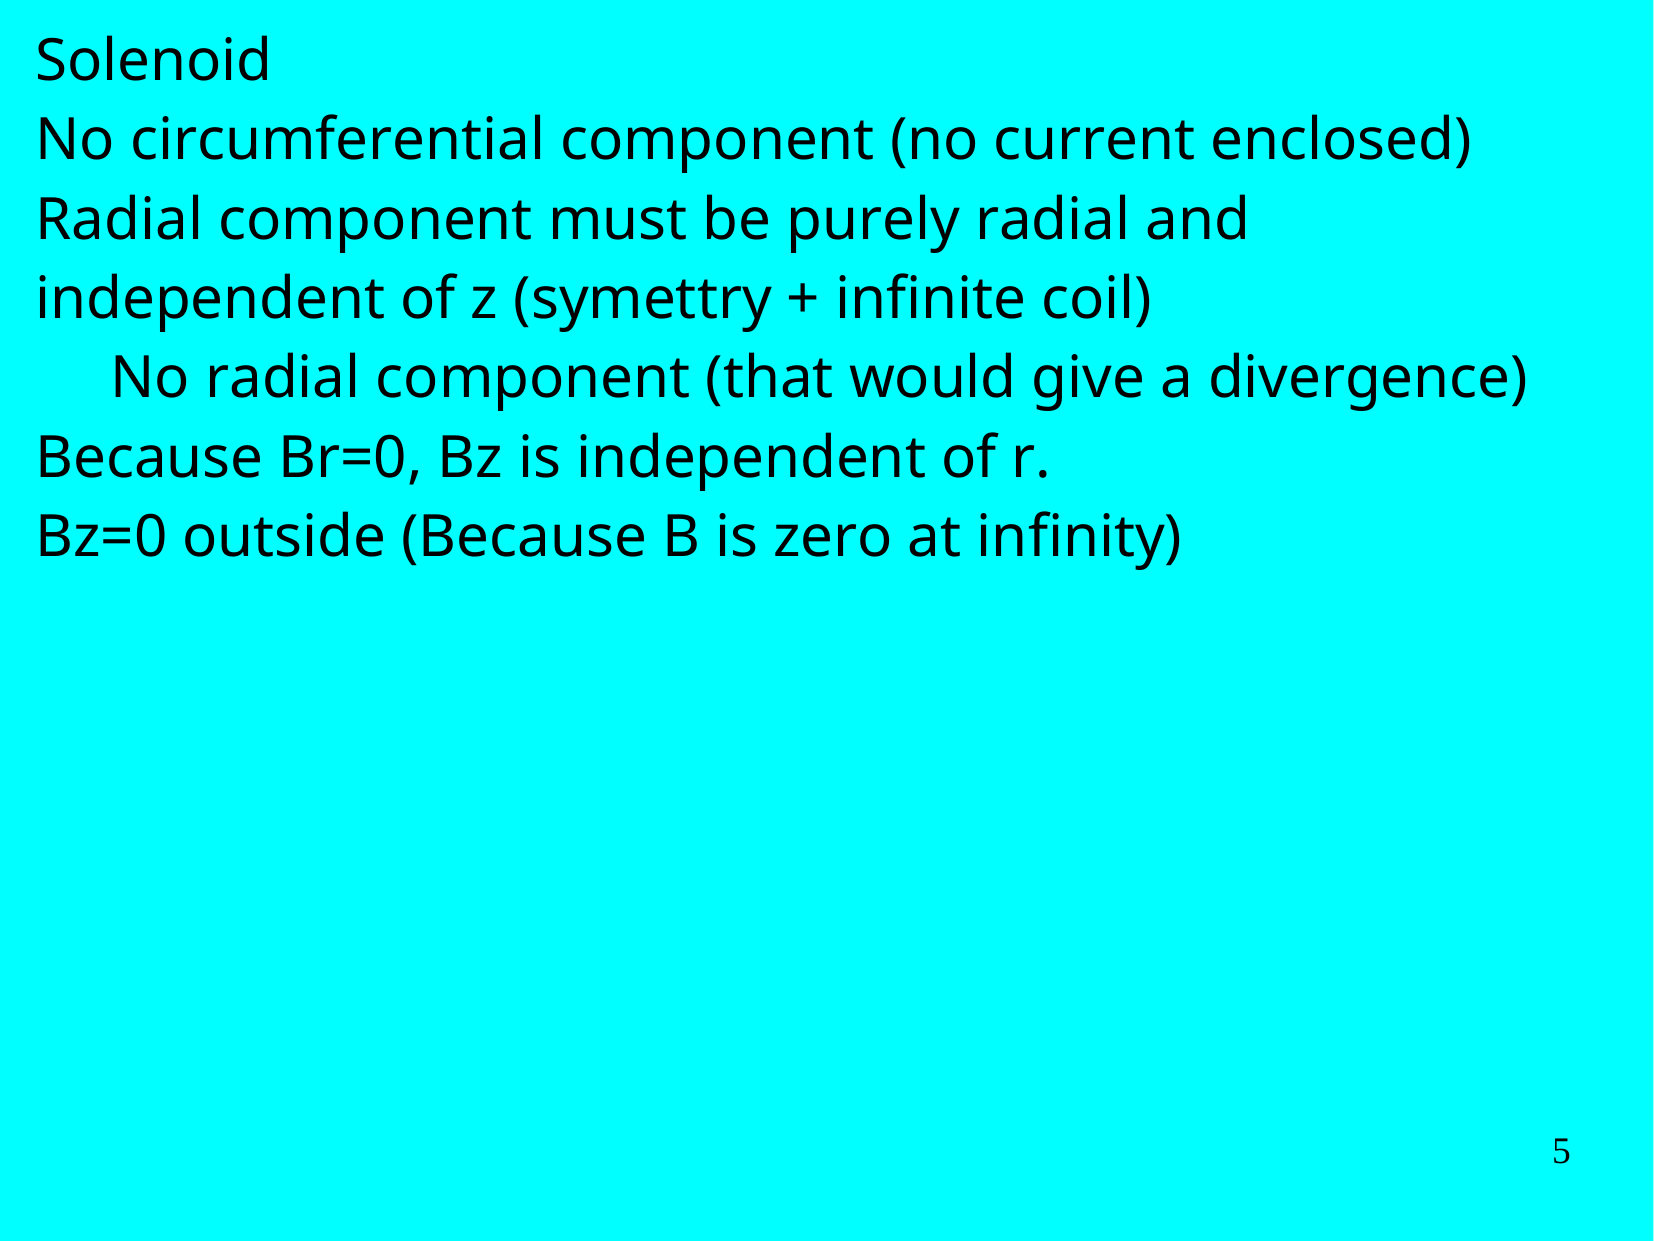

Solenoid
No circumferential component (no current enclosed)
Radial component must be purely radial and independent of z (symettry + infinite coil)
	No radial component (that would give a divergence)
Because Br=0, Bz is independent of r.
Bz=0 outside (Because B is zero at infinity)
5